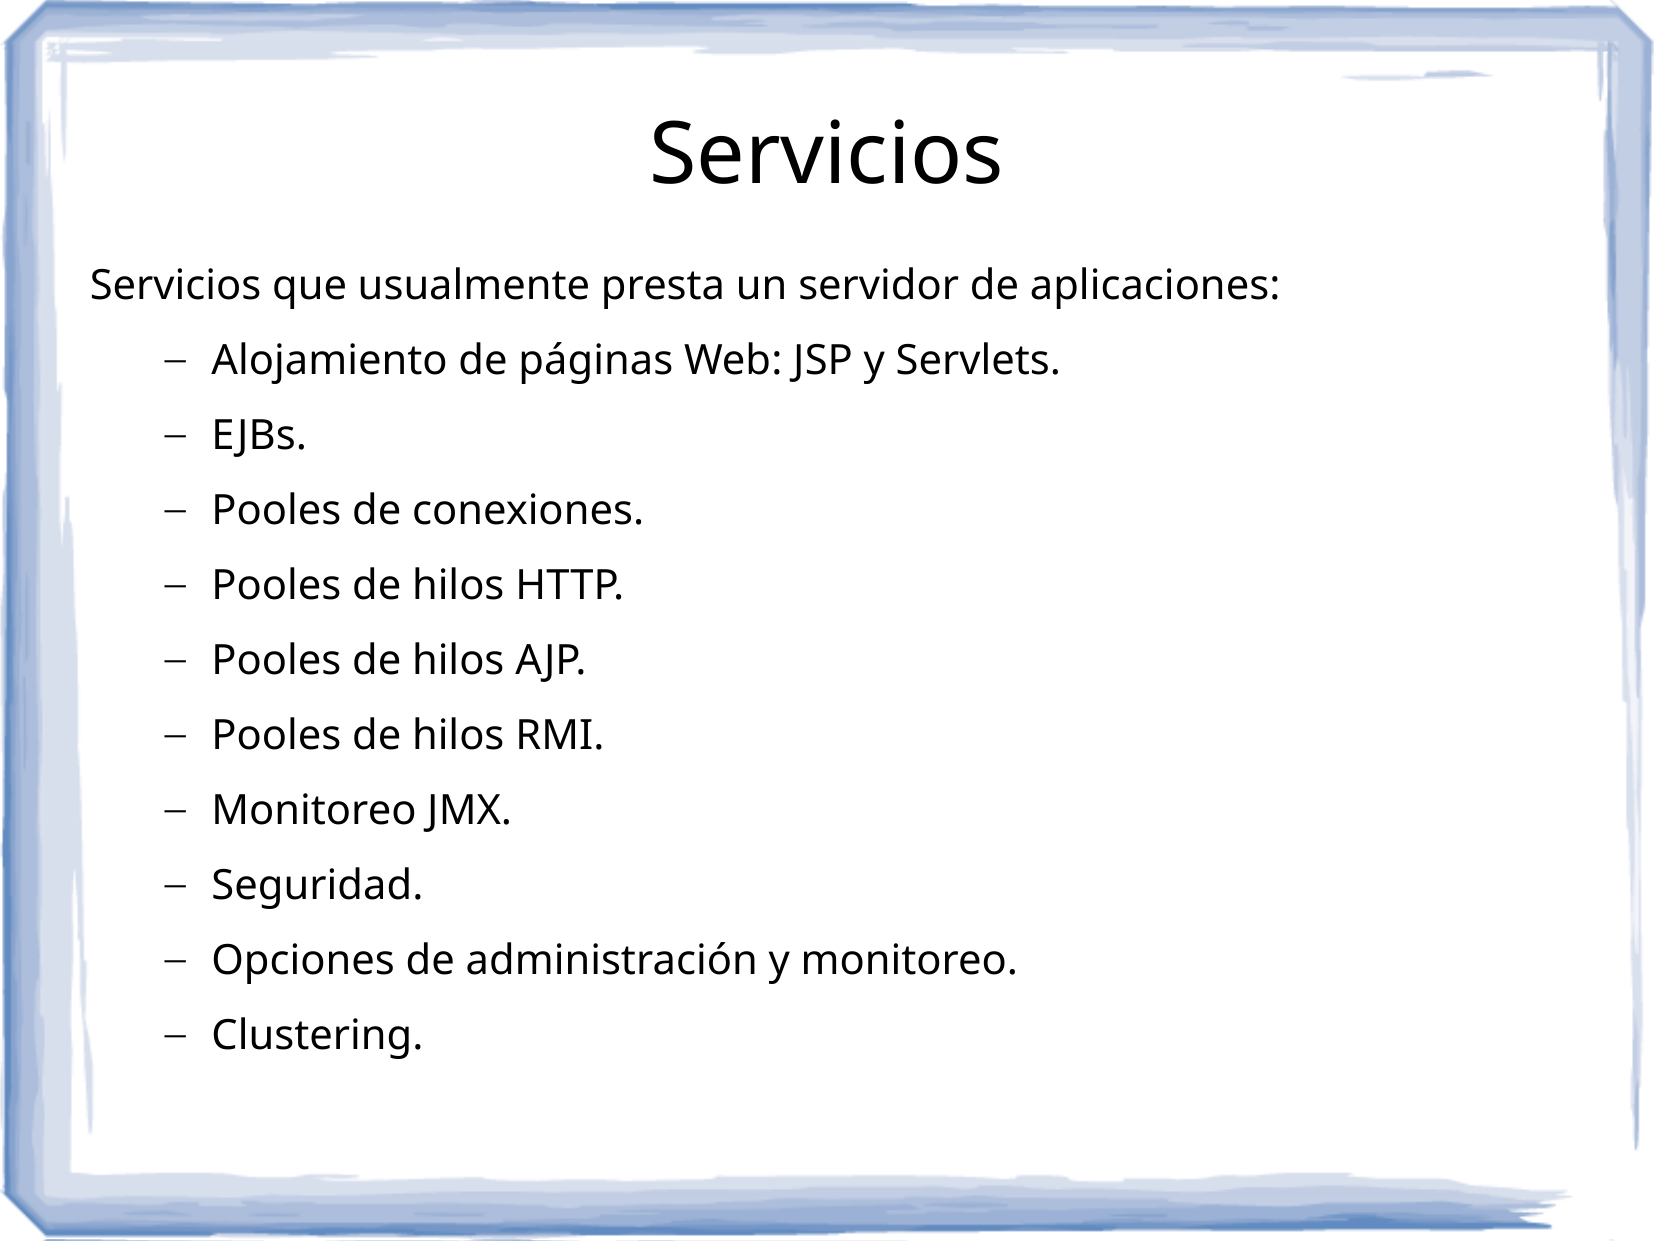

# Servicios
Servicios que usualmente presta un servidor de aplicaciones:
Alojamiento de páginas Web: JSP y Servlets.
EJBs.
Pooles de conexiones.
Pooles de hilos HTTP.
Pooles de hilos AJP.
Pooles de hilos RMI.
Monitoreo JMX.
Seguridad.
Opciones de administración y monitoreo.
Clustering.